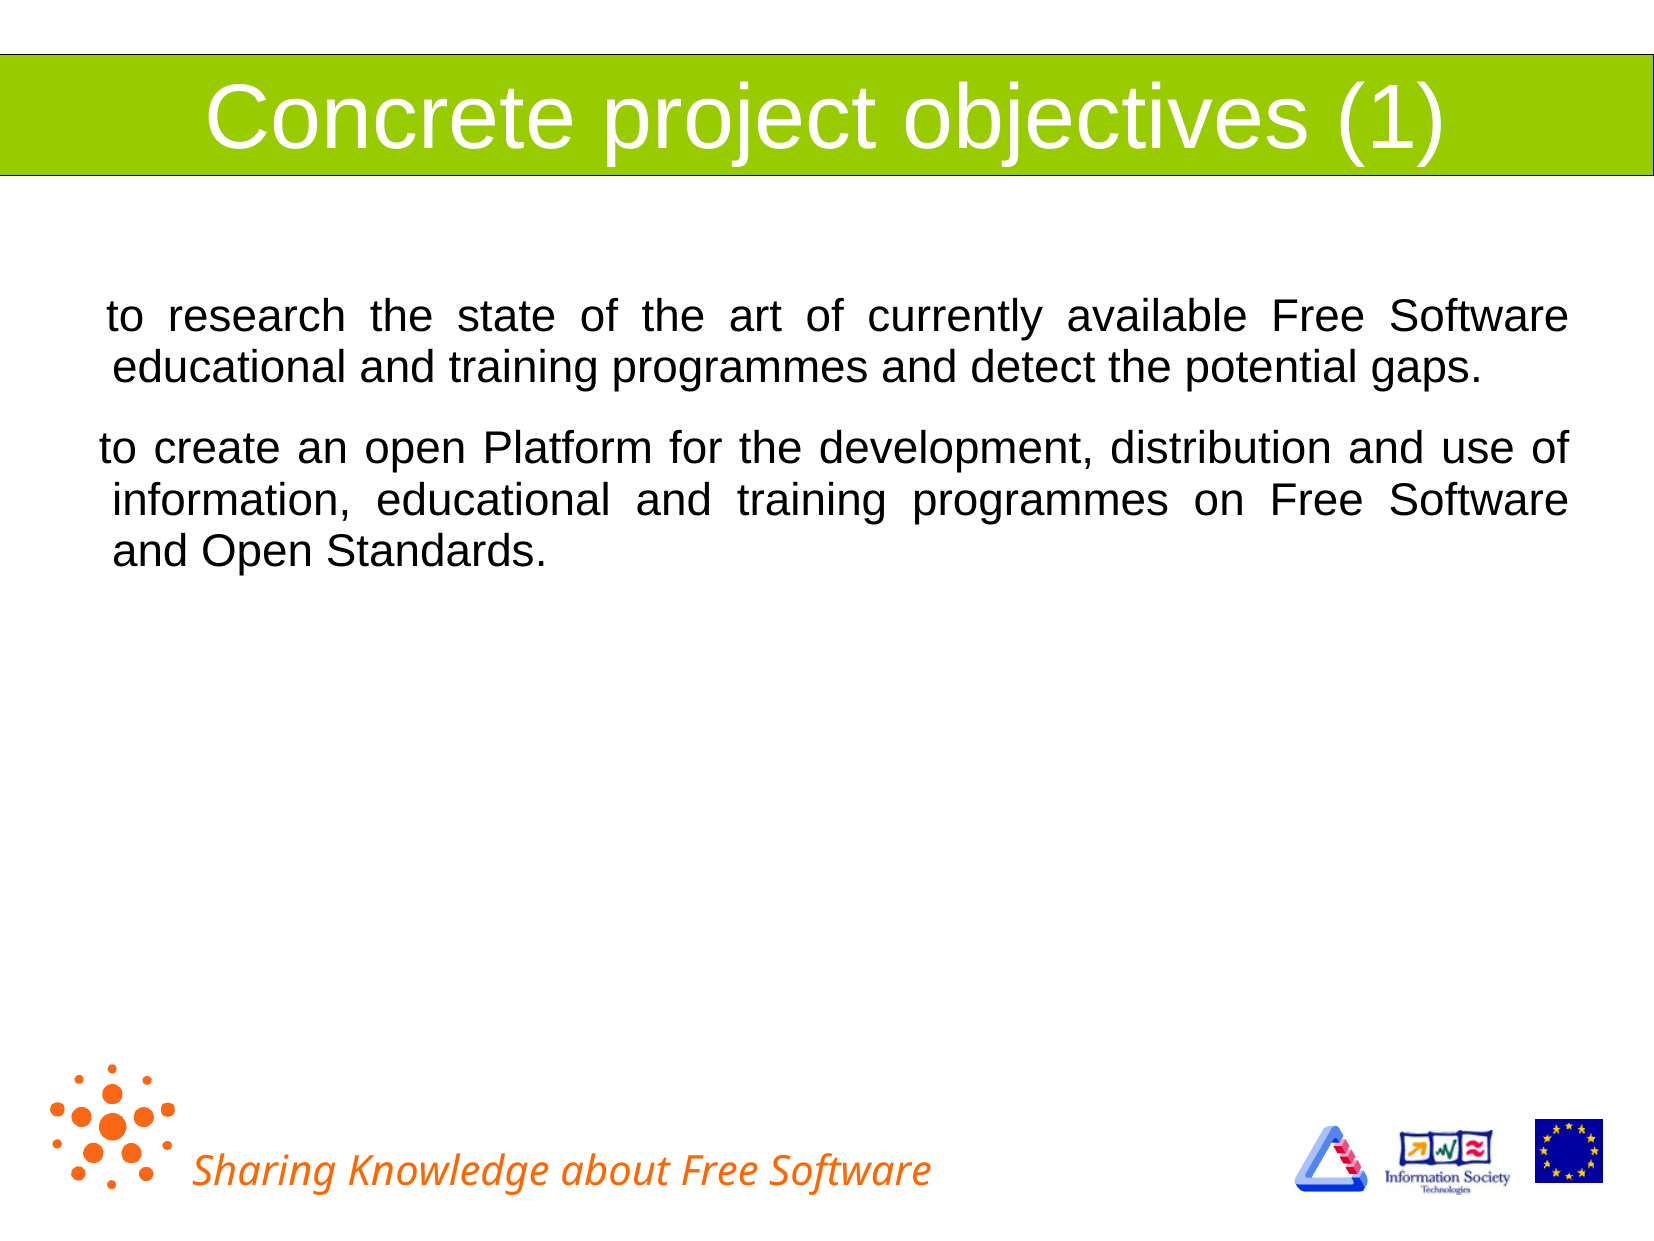

# Concrete project objectives (1)
 to research the state of the art of currently available Free Software educational and training programmes and detect the potential gaps.
 to create an open Platform for the development, distribution and use of information, educational and training programmes on Free Software and Open Standards.